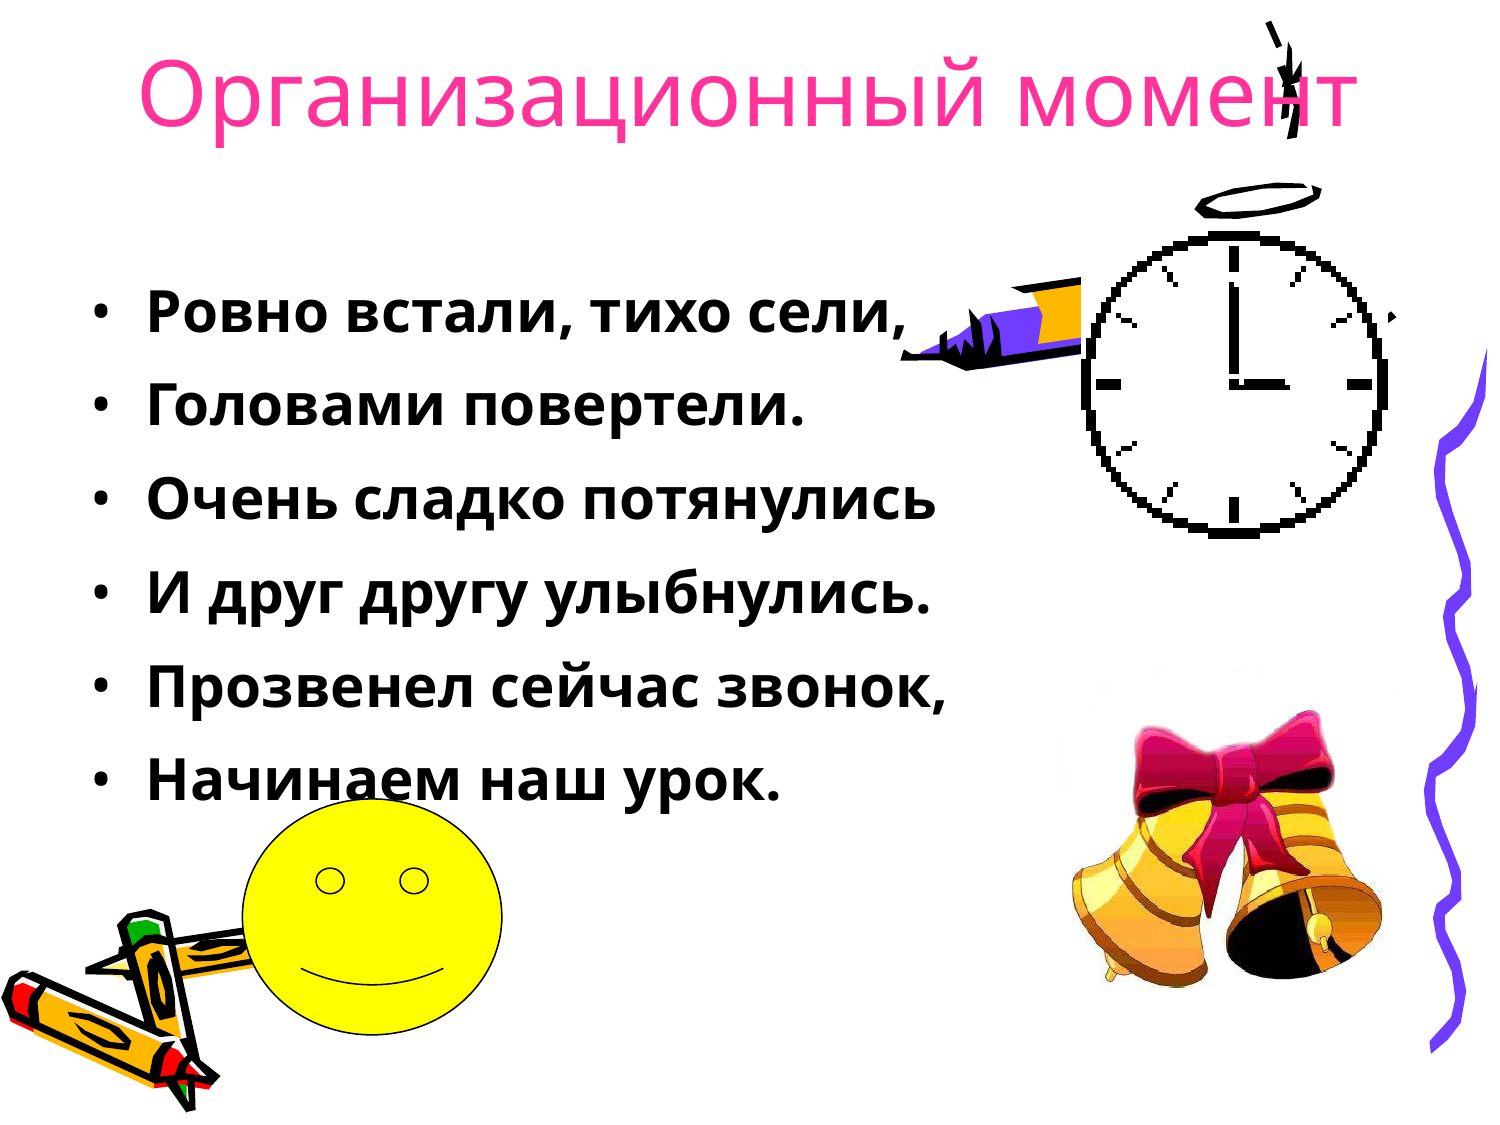

Организационный момент
Ровно встали, тихо сели,
Головами повертели.
Очень сладко потянулись
И друг другу улыбнулись.
Прозвенел сейчас звонок,
Начинаем наш урок.